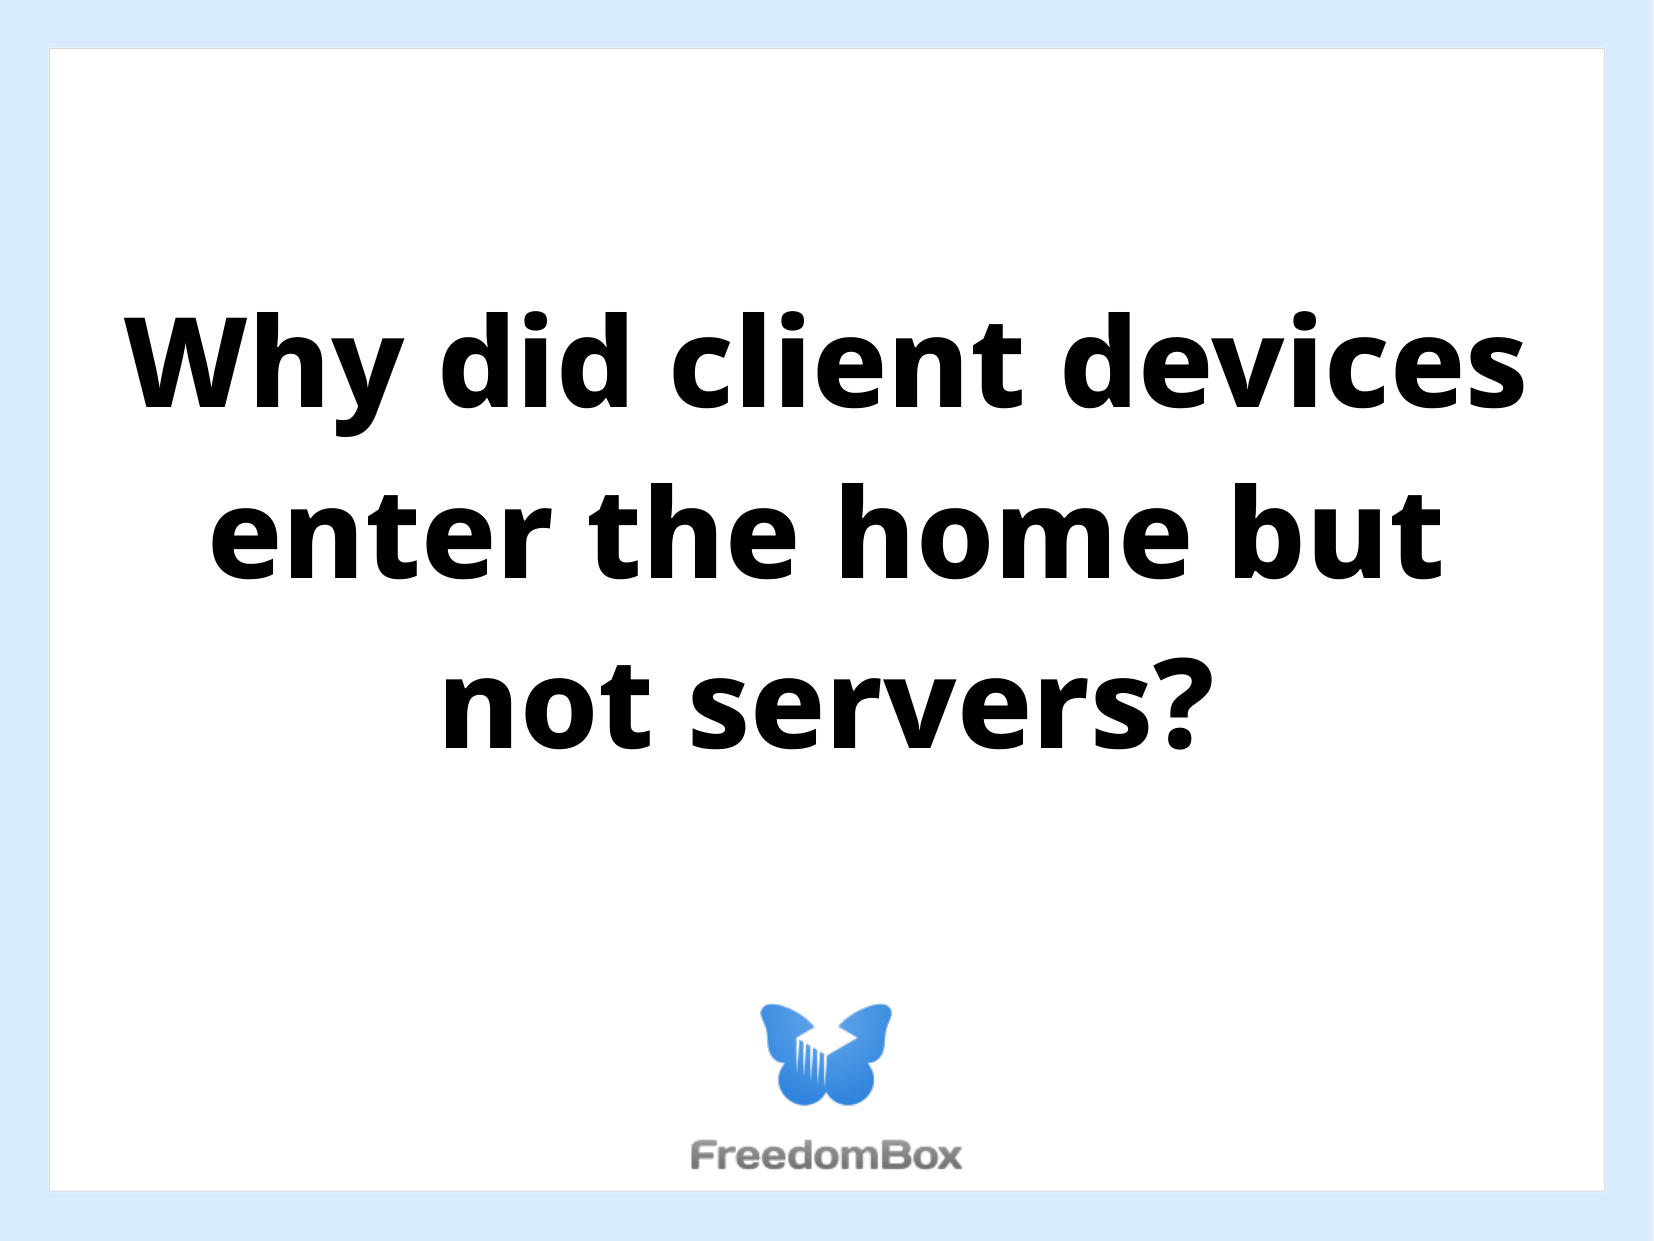

# Why did client devices enter the home but not servers?